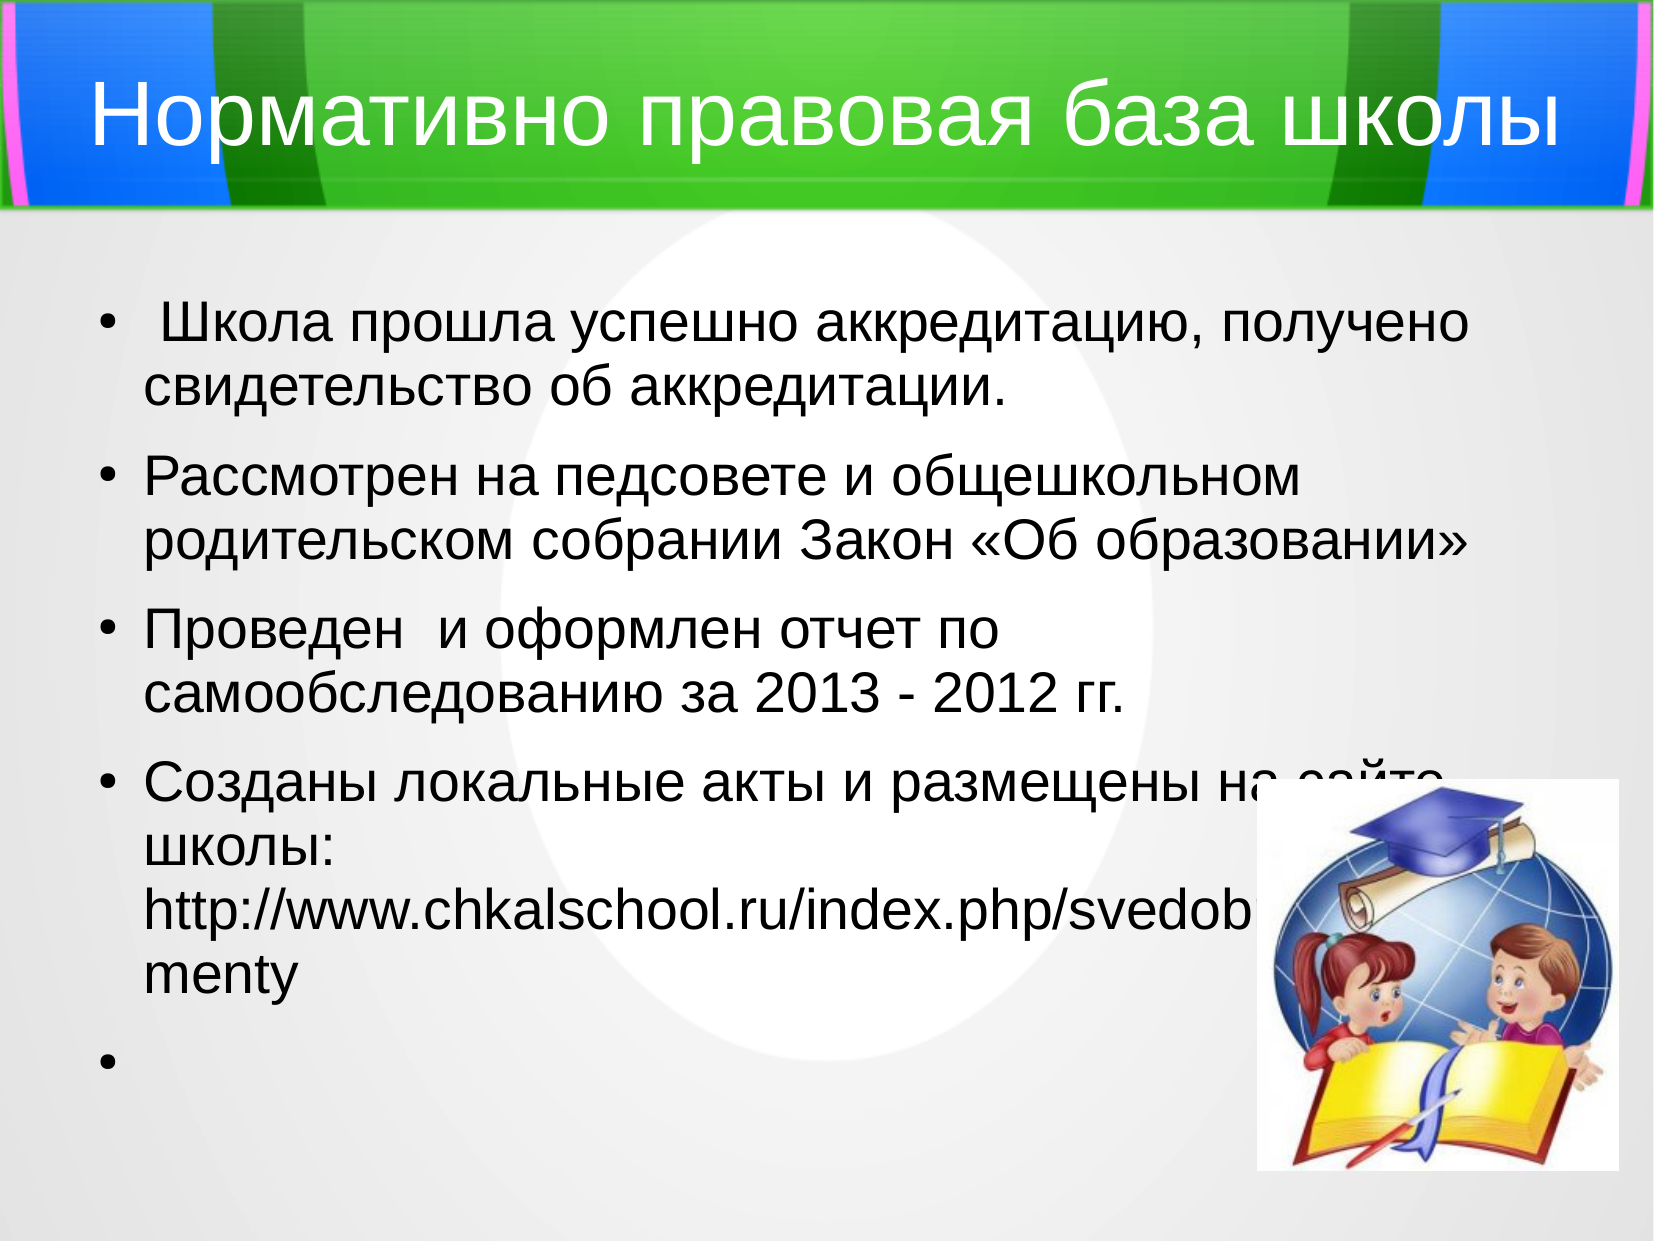

# Нормативно правовая база школы
 Школа прошла успешно аккредитацию, получено свидетельство об аккредитации.
Рассмотрен на педсовете и общешкольном родительском собрании Закон «Об образовании»
Проведен и оформлен отчет по самообследованию за 2013 - 2012 гг.
Созданы локальные акты и размещены на сайте школы: http://www.chkalschool.ru/index.php/svedobrorg/dokumenty